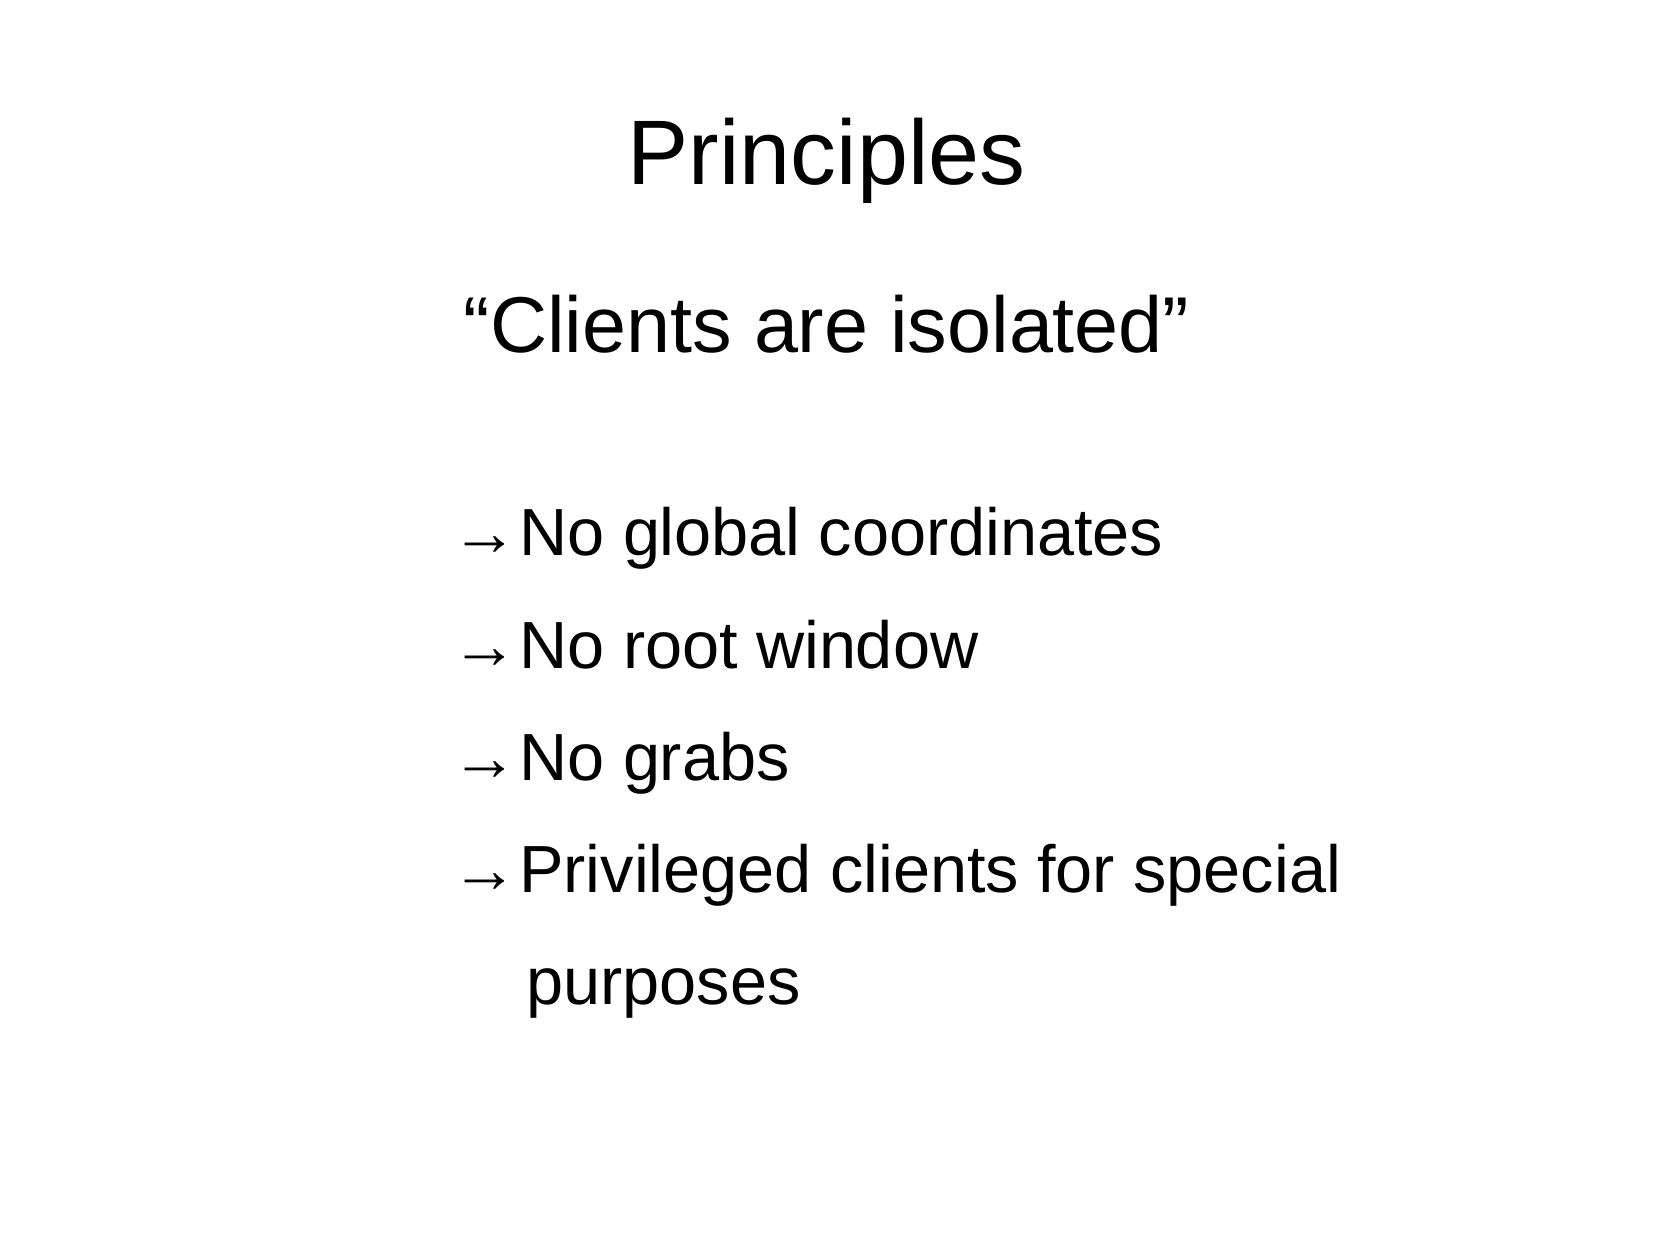

# Principles
“Clients are isolated”
 →No global coordinates
 →No root window
 →No grabs
 →Privileged clients for special
 purposes